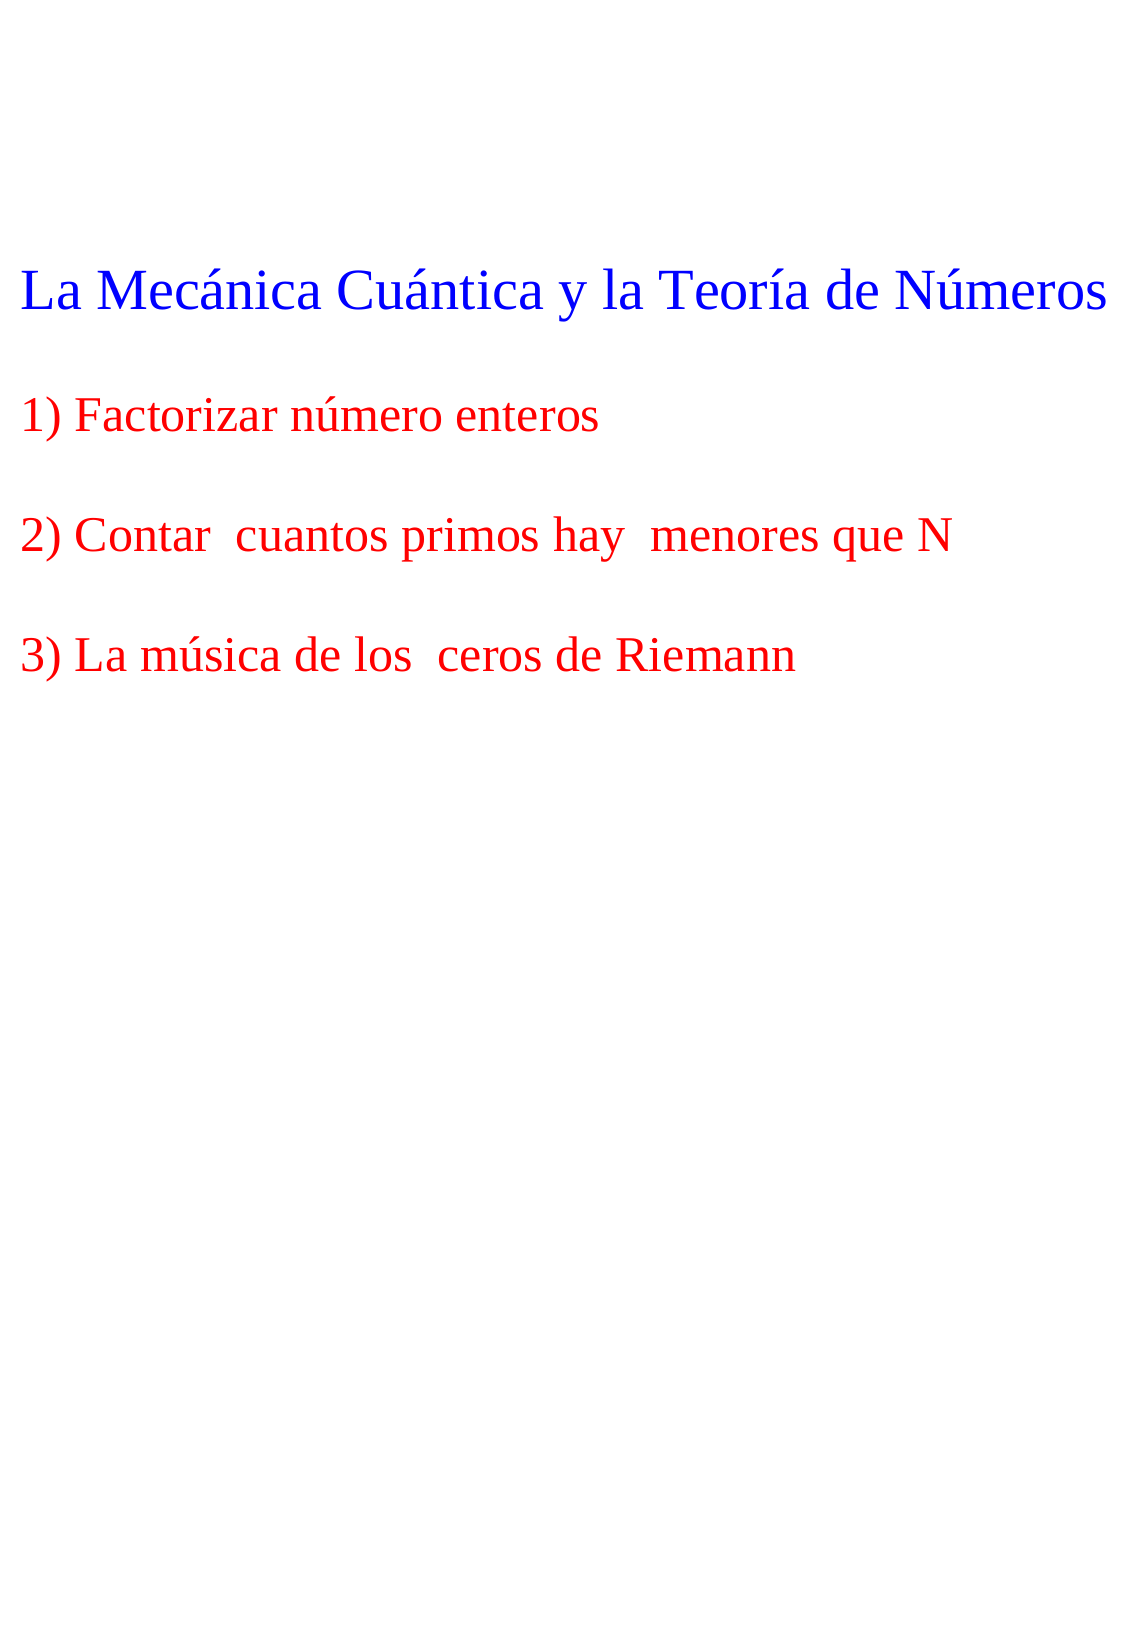

La Mecánica Cuántica y la Teoría de Números
1) Factorizar número enteros
2) Contar cuantos primos hay menores que N
3) La música de los ceros de Riemann